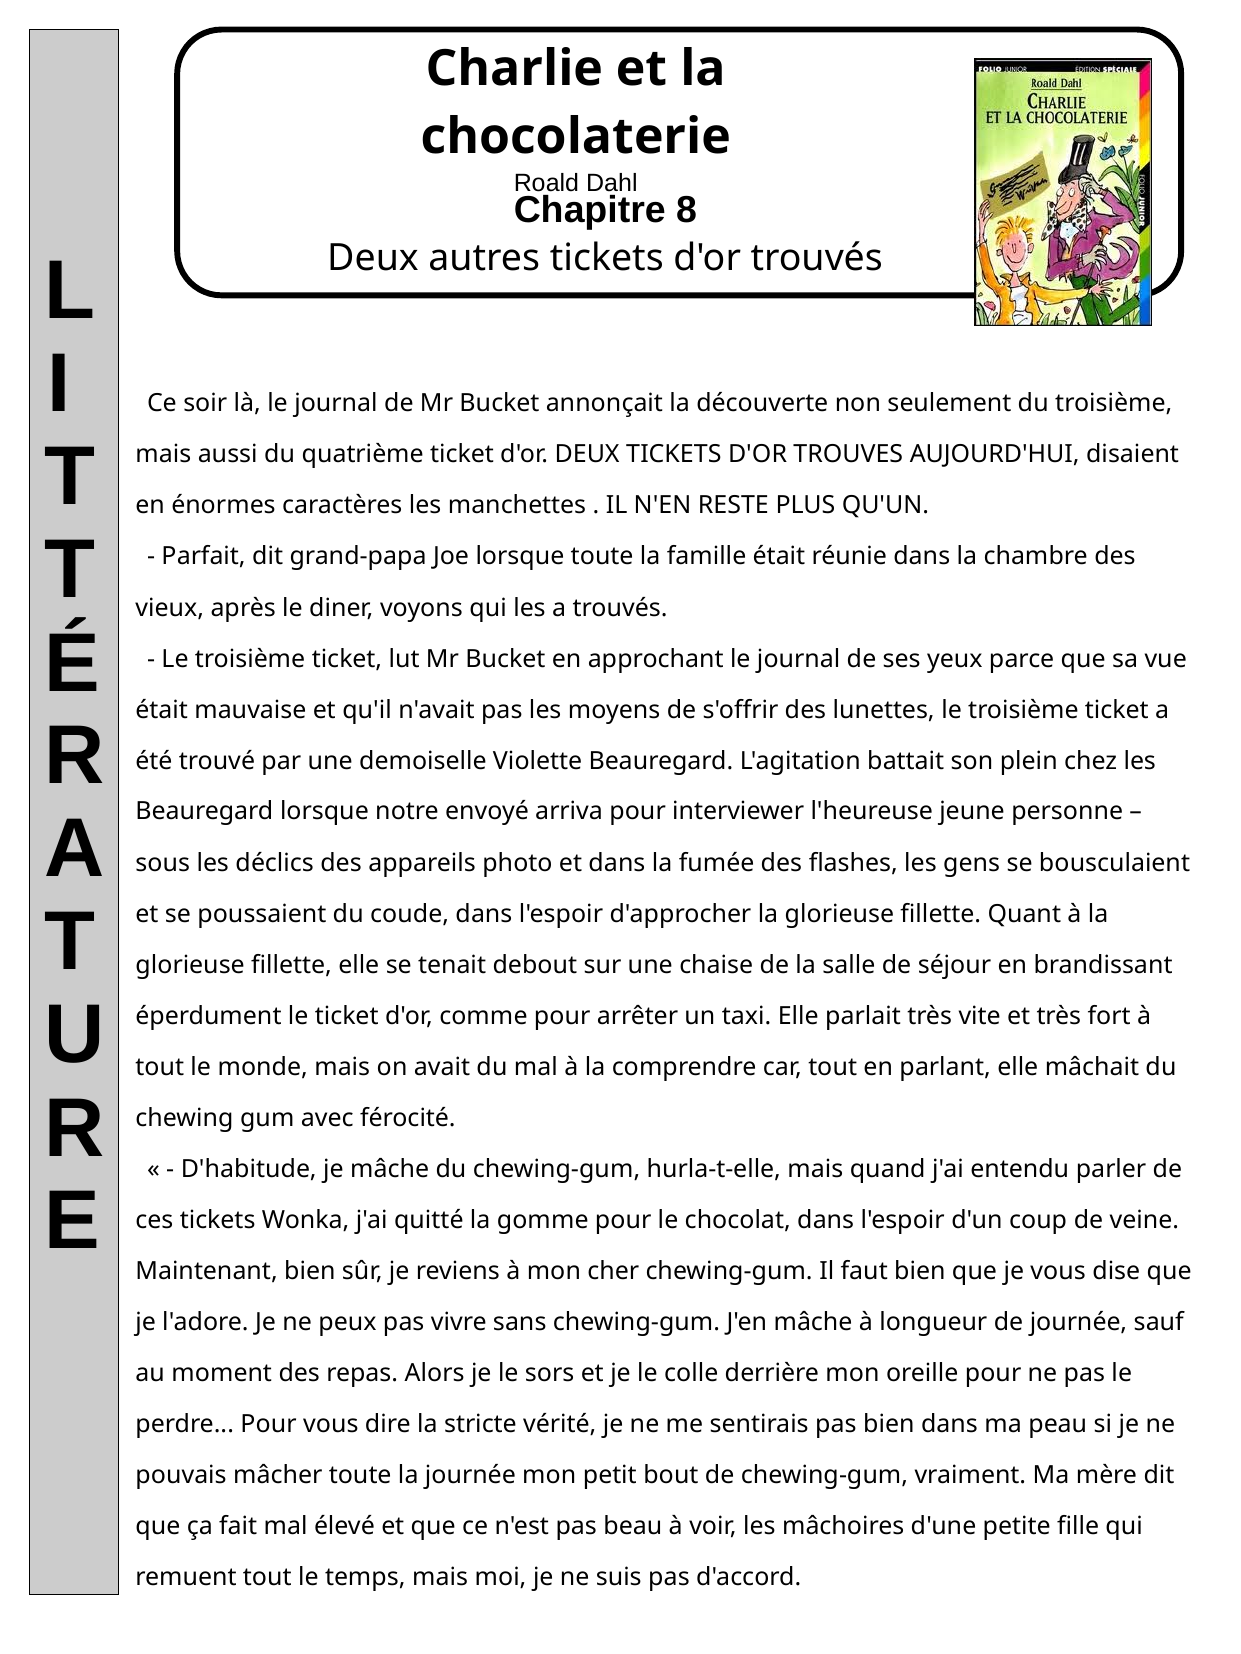

Charlie et la chocolaterie
Roald Dahl
Chapitre 8
Deux autres tickets d'or trouvés
LITTÉRATURE
Ce soir là, le journal de Mr Bucket annonçait la découverte non seulement du troisième, mais aussi du quatrième ticket d'or. DEUX TICKETS D'OR TROUVES AUJOURD'HUI, disaient en énormes caractères les manchettes . IL N'EN RESTE PLUS QU'UN.
- Parfait, dit grand-papa Joe lorsque toute la famille était réunie dans la chambre des vieux, après le diner, voyons qui les a trouvés.
- Le troisième ticket, lut Mr Bucket en approchant le journal de ses yeux parce que sa vue était mauvaise et qu'il n'avait pas les moyens de s'offrir des lunettes, le troisième ticket a été trouvé par une demoiselle Violette Beauregard. L'agitation battait son plein chez les Beauregard lorsque notre envoyé arriva pour interviewer l'heureuse jeune personne – sous les déclics des appareils photo et dans la fumée des flashes, les gens se bousculaient et se poussaient du coude, dans l'espoir d'approcher la glorieuse fillette. Quant à la glorieuse fillette, elle se tenait debout sur une chaise de la salle de séjour en brandissant éperdument le ticket d'or, comme pour arrêter un taxi. Elle parlait très vite et très fort à tout le monde, mais on avait du mal à la comprendre car, tout en parlant, elle mâchait du chewing gum avec férocité.
« - D'habitude, je mâche du chewing-gum, hurla-t-elle, mais quand j'ai entendu parler de ces tickets Wonka, j'ai quitté la gomme pour le chocolat, dans l'espoir d'un coup de veine. Maintenant, bien sûr, je reviens à mon cher chewing-gum. Il faut bien que je vous dise que je l'adore. Je ne peux pas vivre sans chewing-gum. J'en mâche à longueur de journée, sauf au moment des repas. Alors je le sors et je le colle derrière mon oreille pour ne pas le perdre... Pour vous dire la stricte vérité, je ne me sentirais pas bien dans ma peau si je ne pouvais mâcher toute la journée mon petit bout de chewing-gum, vraiment. Ma mère dit que ça fait mal élevé et que ce n'est pas beau à voir, les mâchoires d'une petite fille qui remuent tout le temps, mais moi, je ne suis pas d'accord.